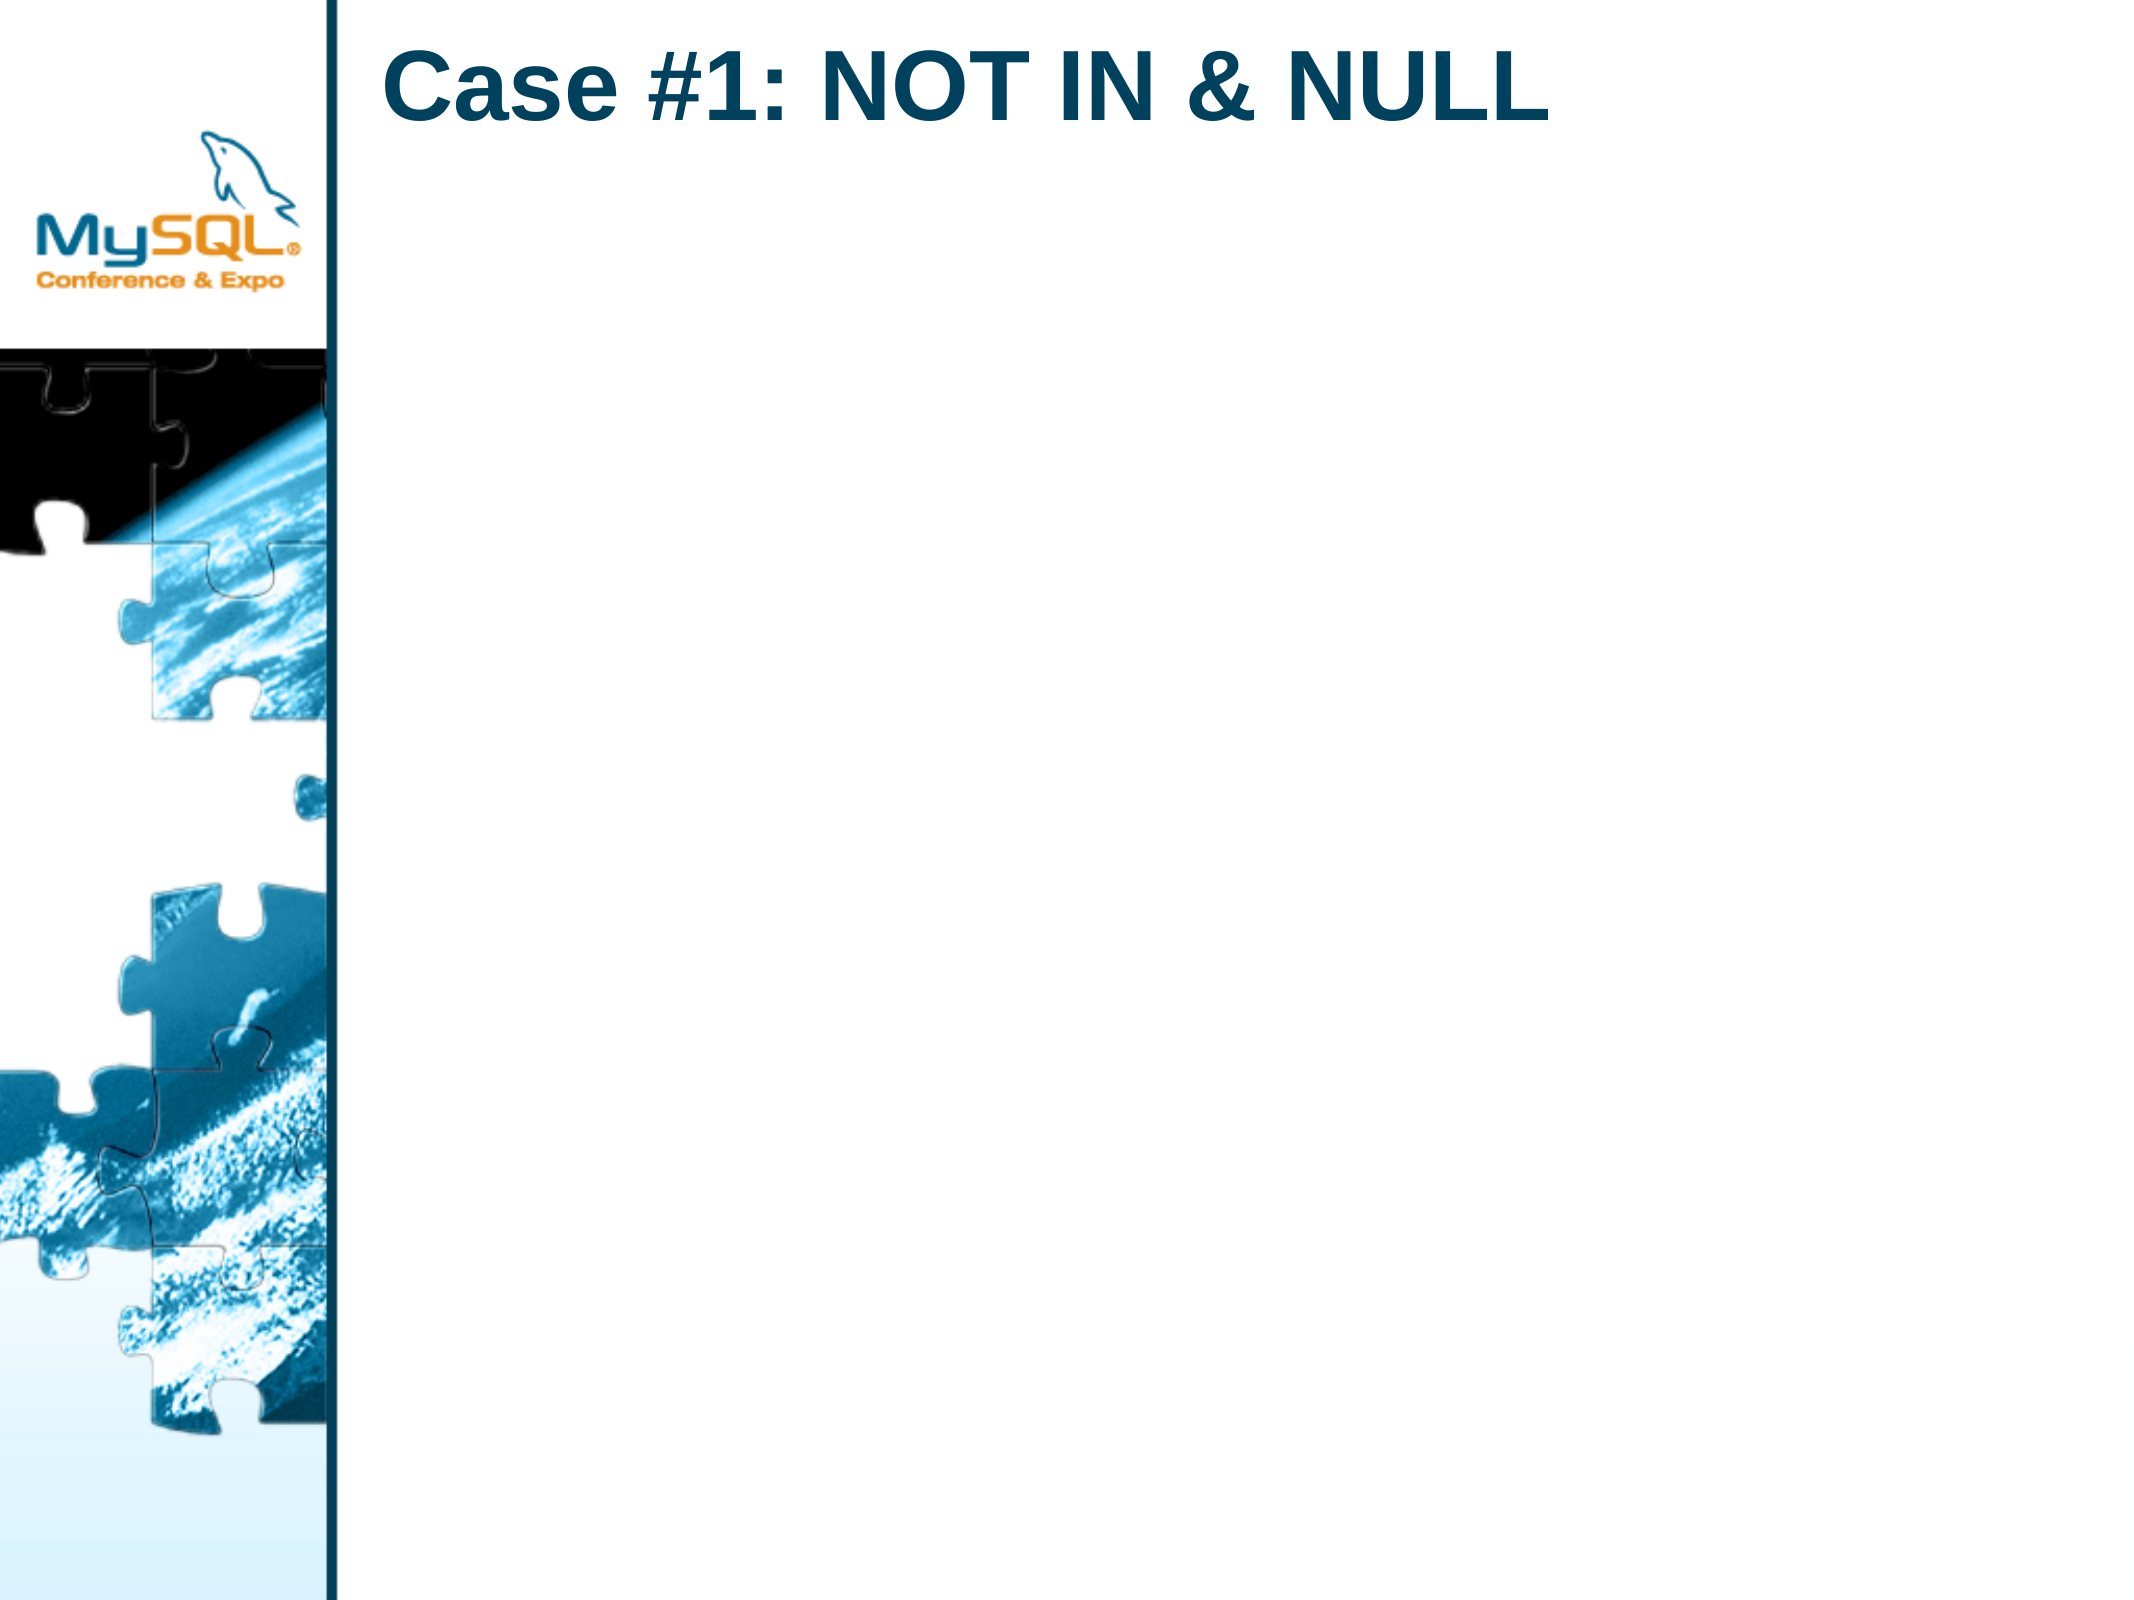

# Case #1: NOT IN & NULL